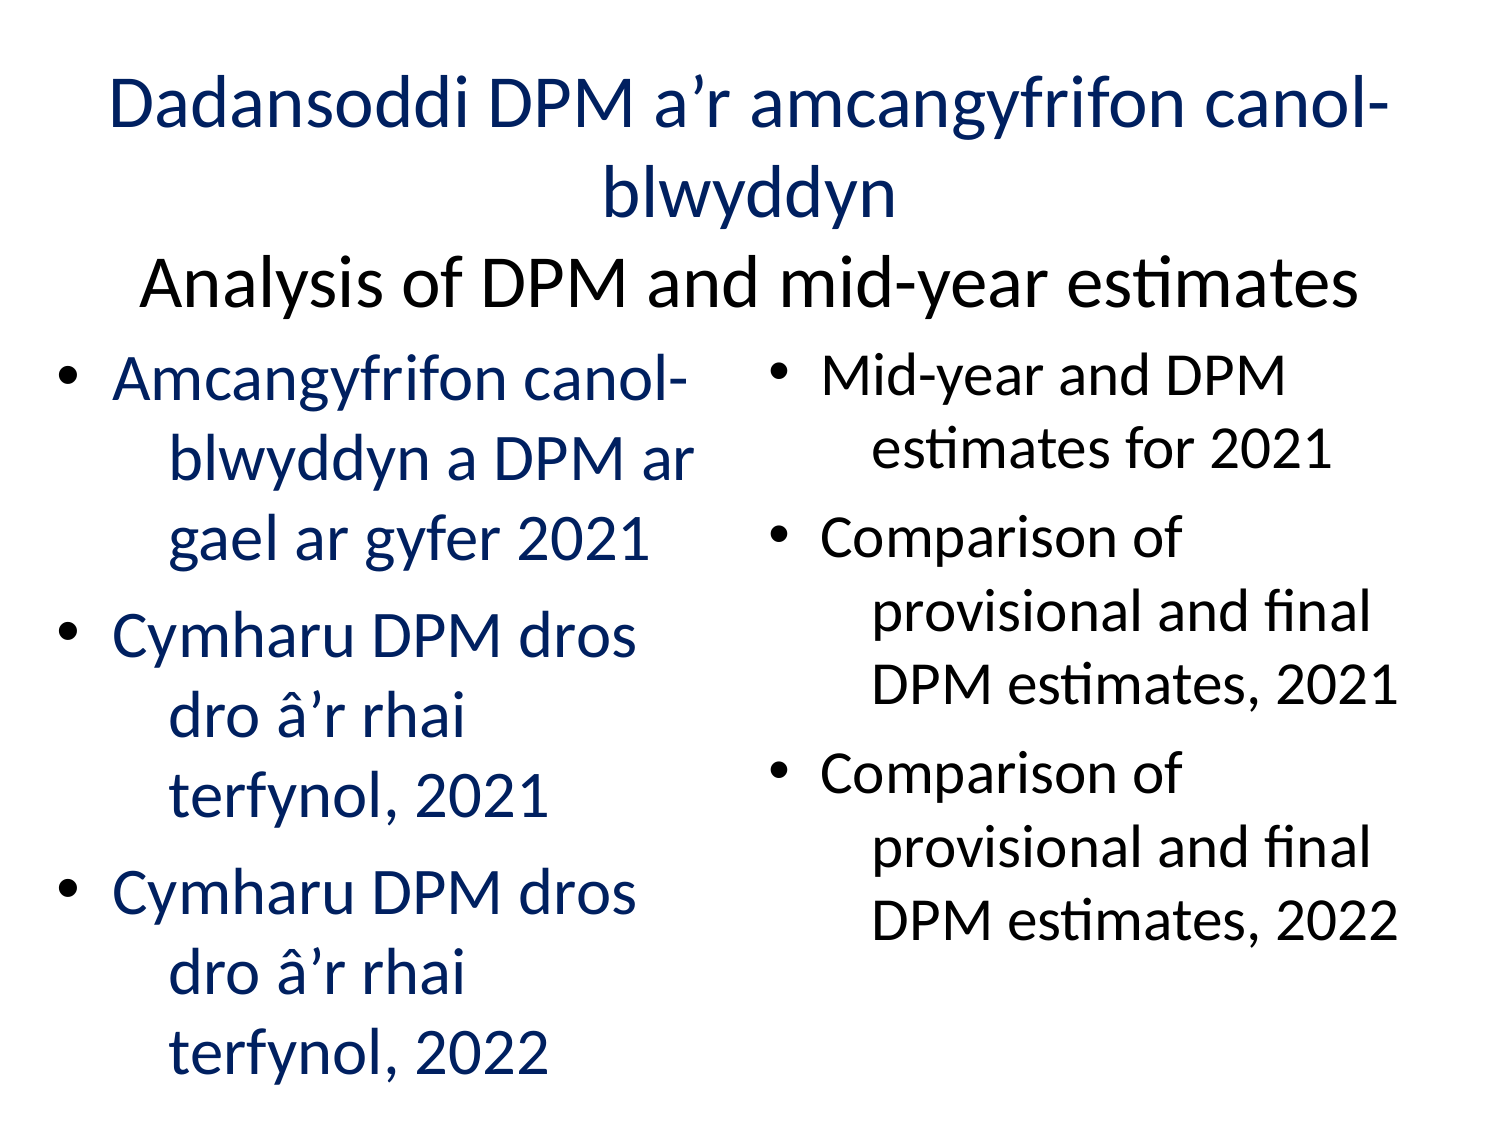

Dadansoddi DPM a’r amcangyfrifon canol-blwyddyn
Analysis of DPM and mid-year estimates
Amcangyfrifon canol-blwyddyn a DPM ar gael ar gyfer 2021
Cymharu DPM dros dro â’r rhai terfynol, 2021
Cymharu DPM dros dro â’r rhai terfynol, 2022
# Mid-year and DPM estimates for 2021
Comparison of provisional and final DPM estimates, 2021
Comparison of provisional and final DPM estimates, 2022